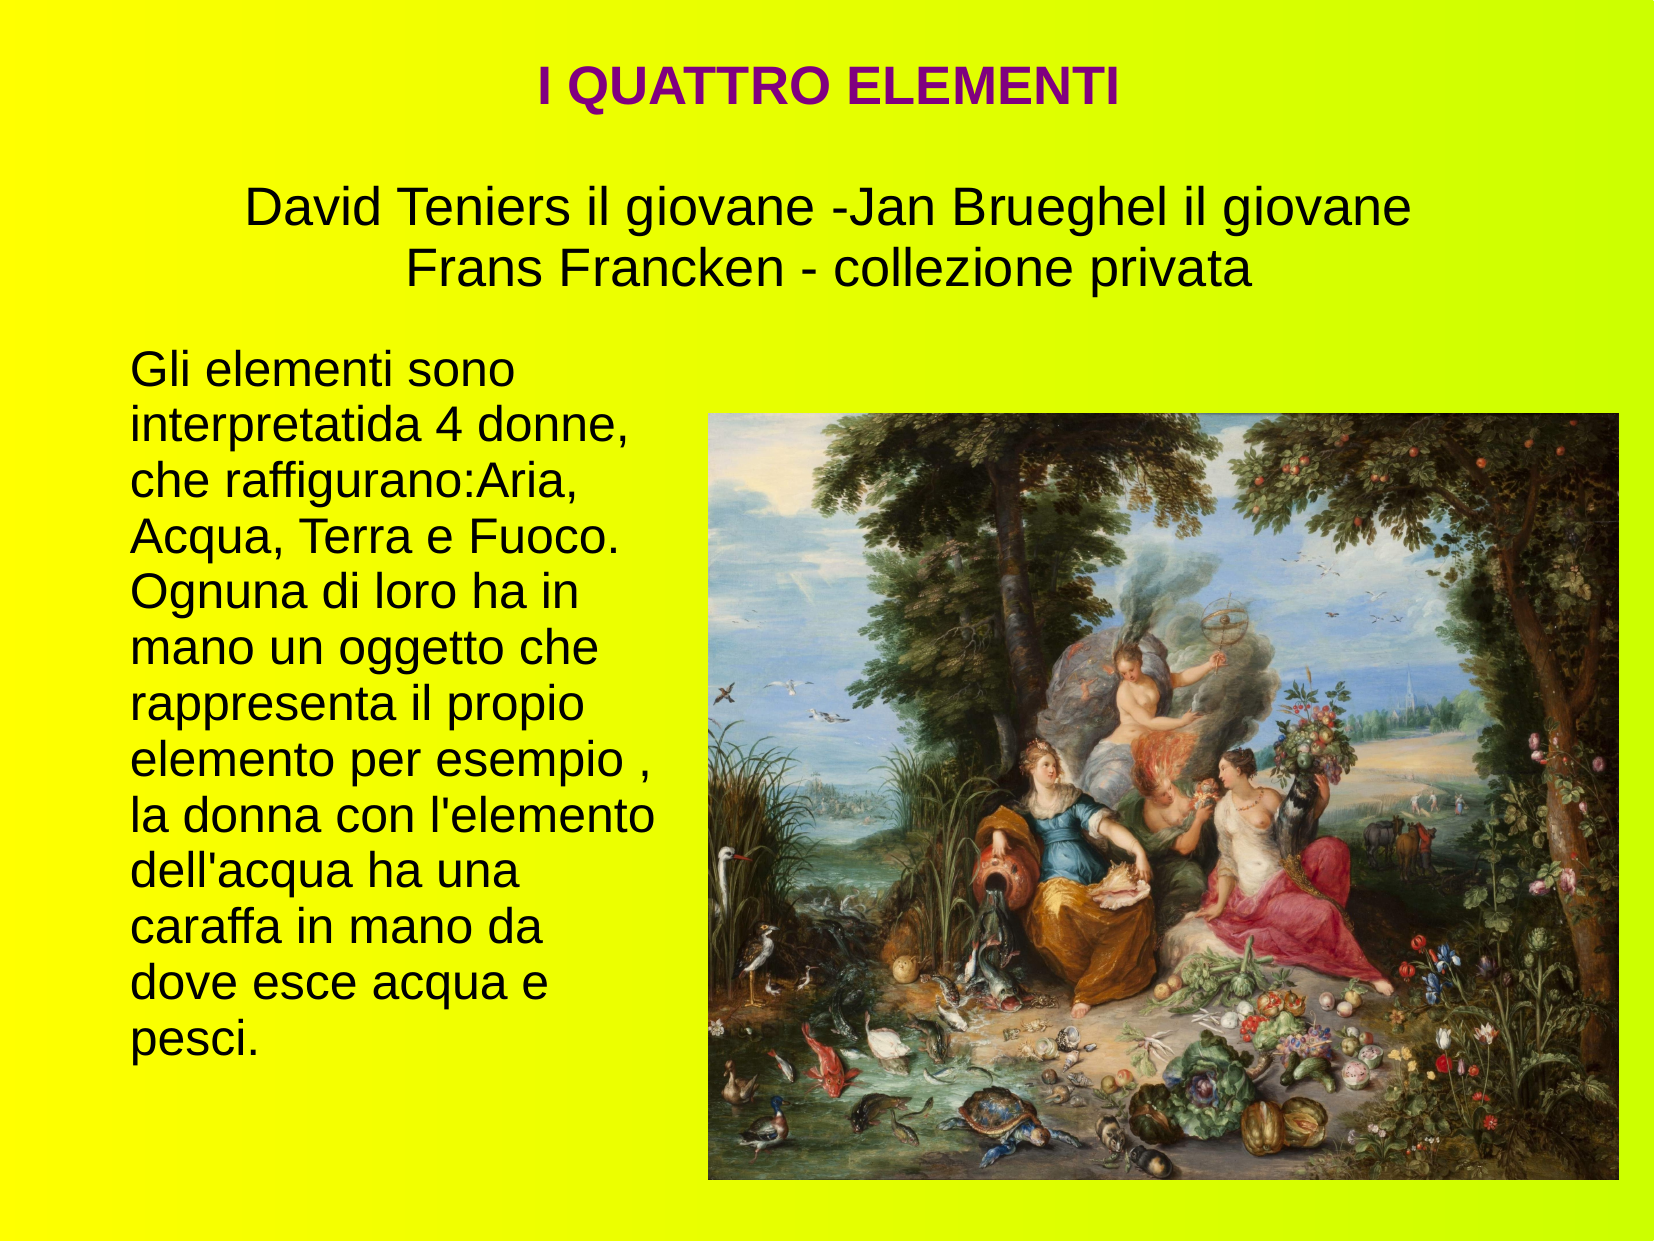

# I QUATTRO ELEMENTI David Teniers il giovane -Jan Brueghel il giovane Frans Francken - collezione privata
Gli elementi sono interpretatida 4 donne, che raffigurano:Aria, Acqua, Terra e Fuoco. Ognuna di loro ha in mano un oggetto che rappresenta il propio elemento per esempio , la donna con l'elemento dell'acqua ha una caraffa in mano da dove esce acqua e pesci.